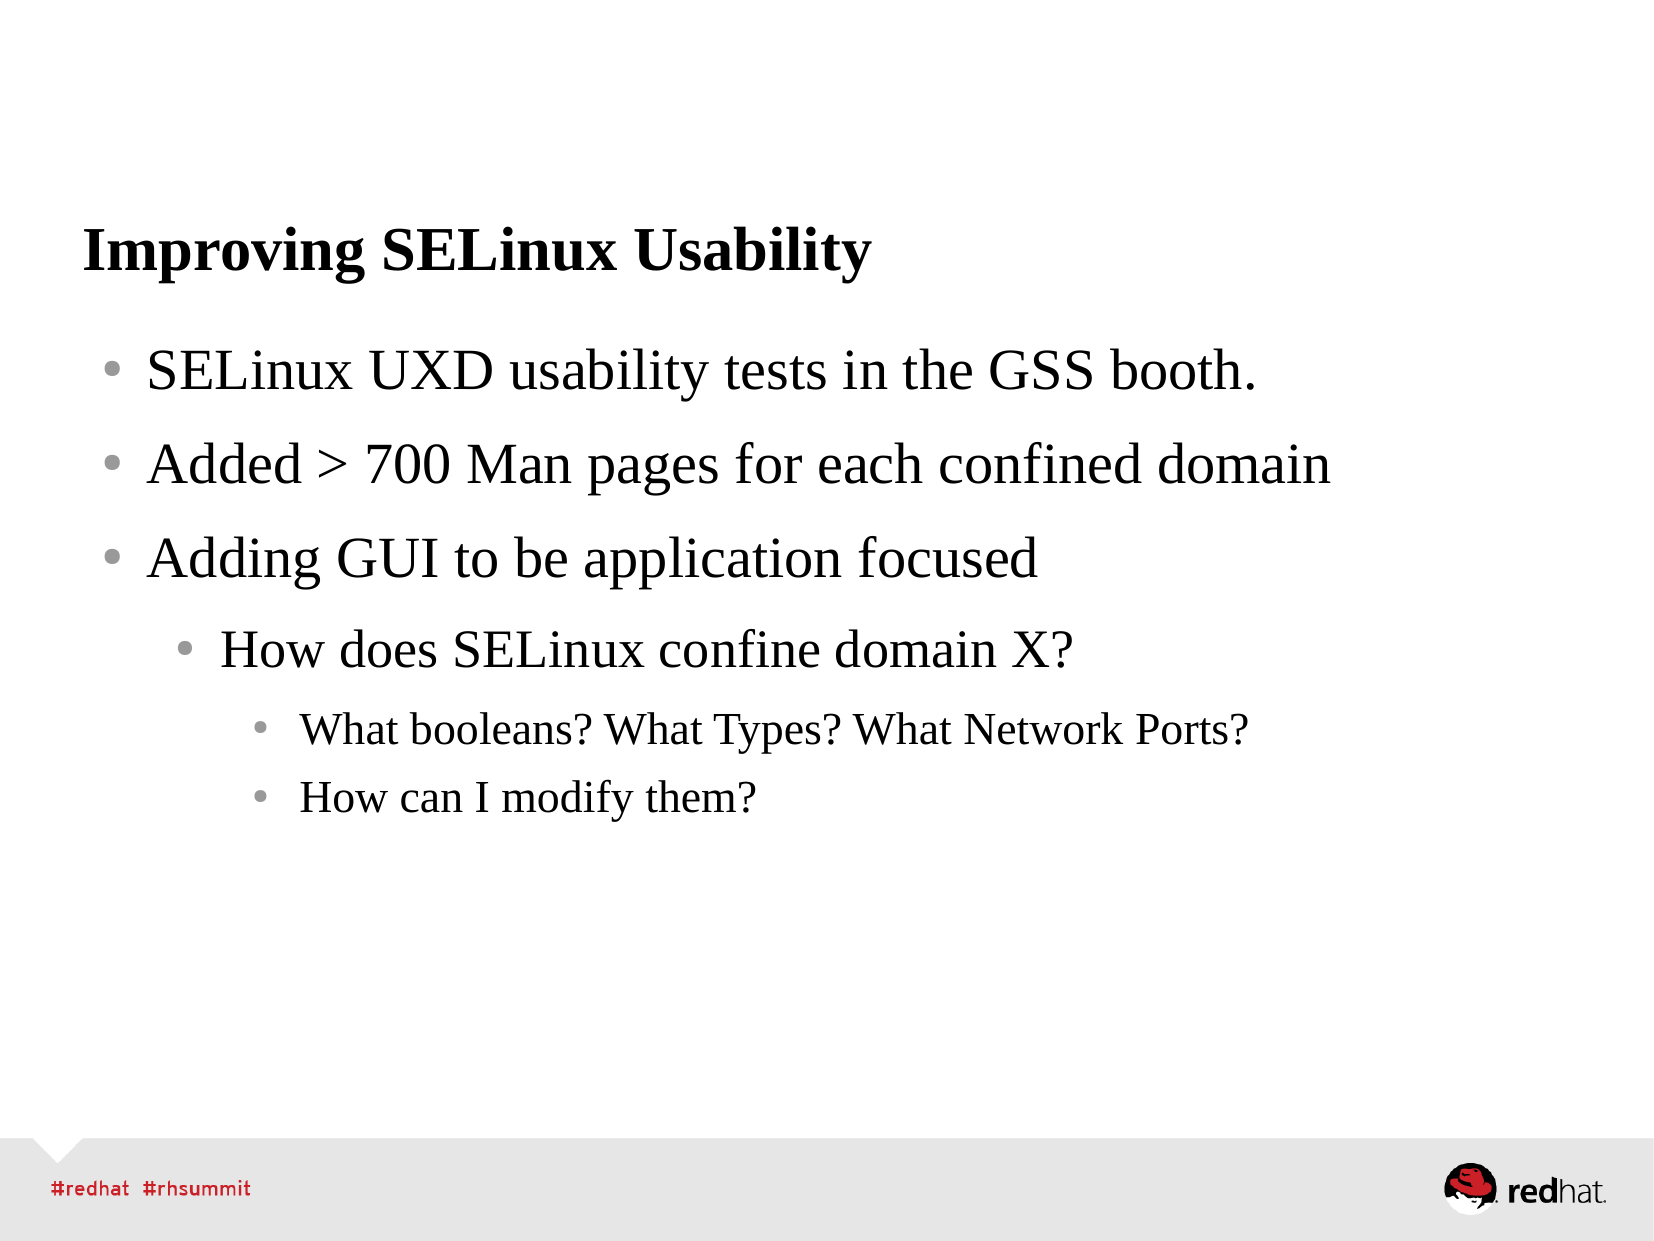

# Improving SELinux Usability
SELinux UXD usability tests in the GSS booth.
Added > 700 Man pages for each confined domain
Adding GUI to be application focused
How does SELinux confine domain X?
What booleans? What Types? What Network Ports?
How can I modify them?